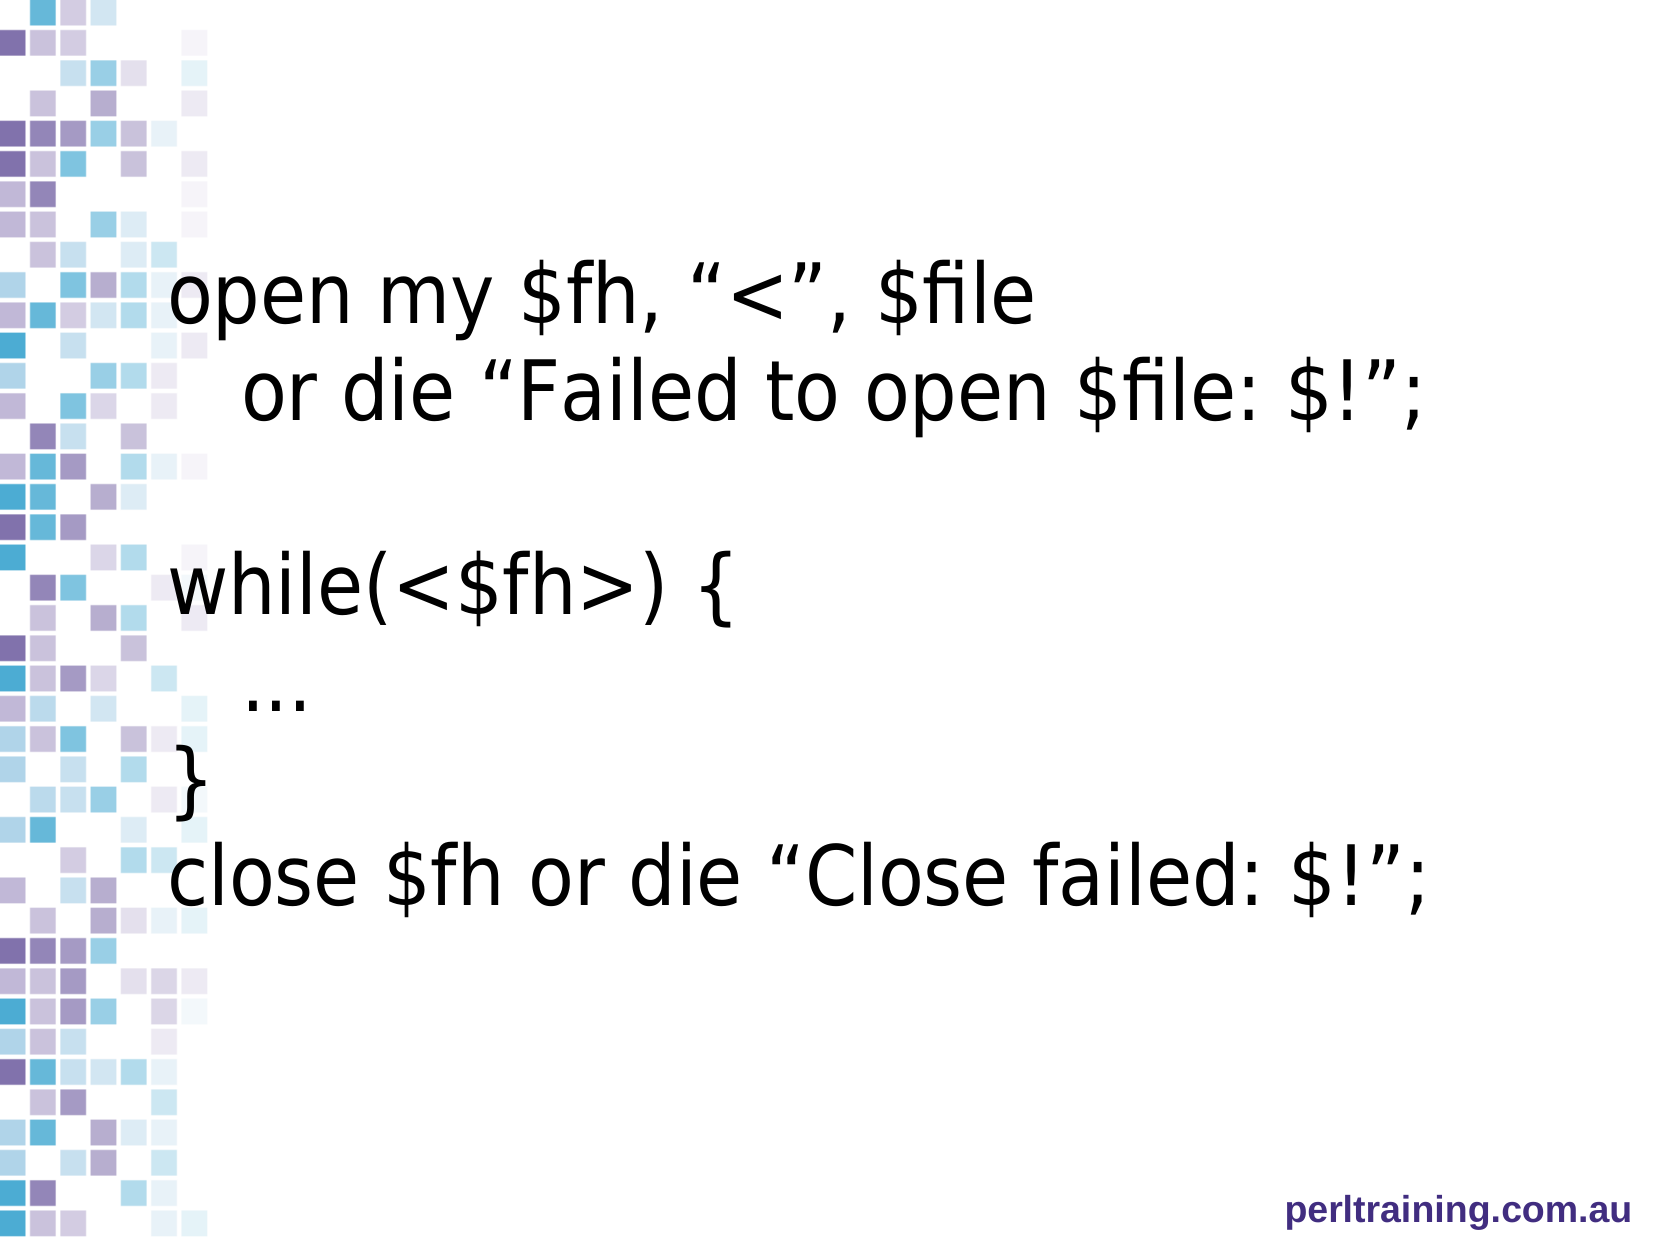

# open my $fh, “<”, $file or die “Failed to open $file: $!”; while(<$fh>) { ... } close $fh or die “Close failed: $!”;